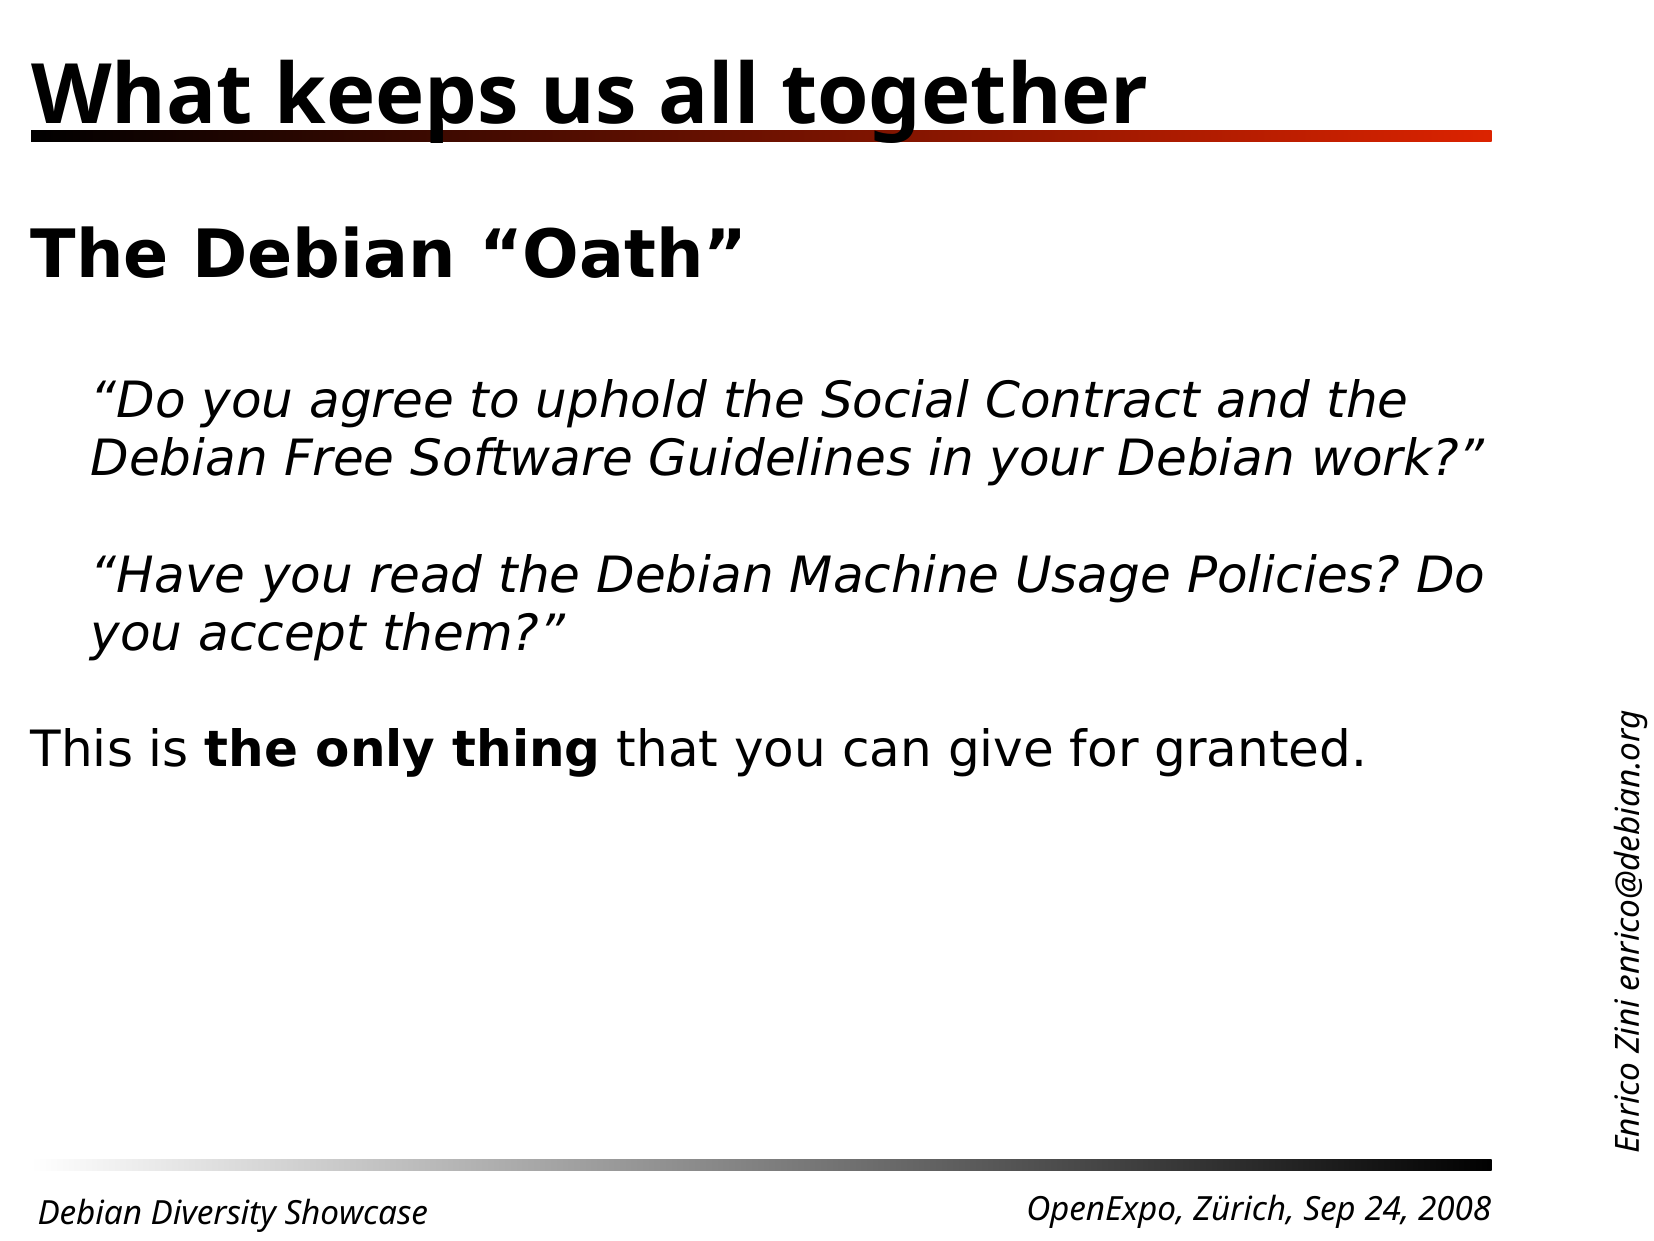

What keeps us all together
The Debian “Oath”
“Do you agree to uphold the Social Contract and the Debian Free Software Guidelines in your Debian work?”
“Have you read the Debian Machine Usage Policies? Do you accept them?”
This is the only thing that you can give for granted.